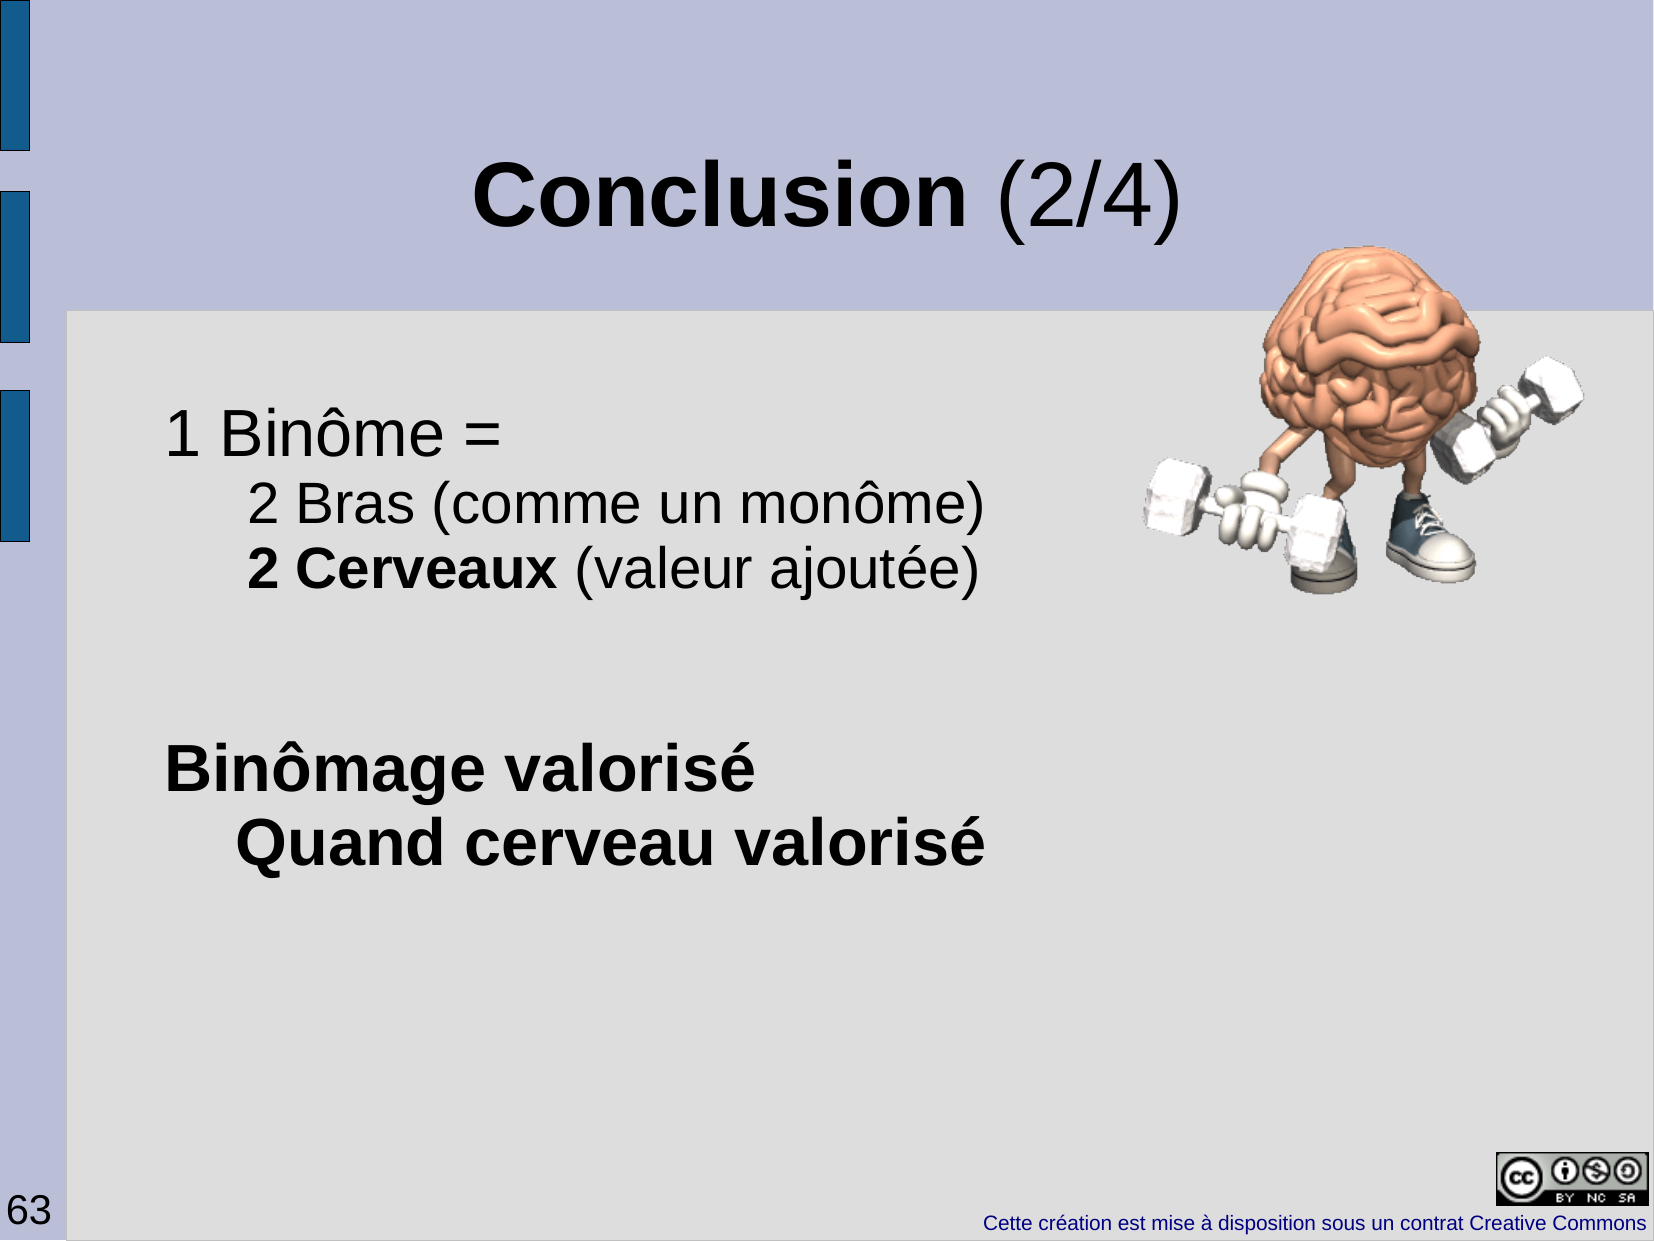

# Conclusion (2/4)
1 Binôme =
2 Bras (comme un monôme)
2 Cerveaux (valeur ajoutée)
Binômage valorisé
Quand cerveau valorisé